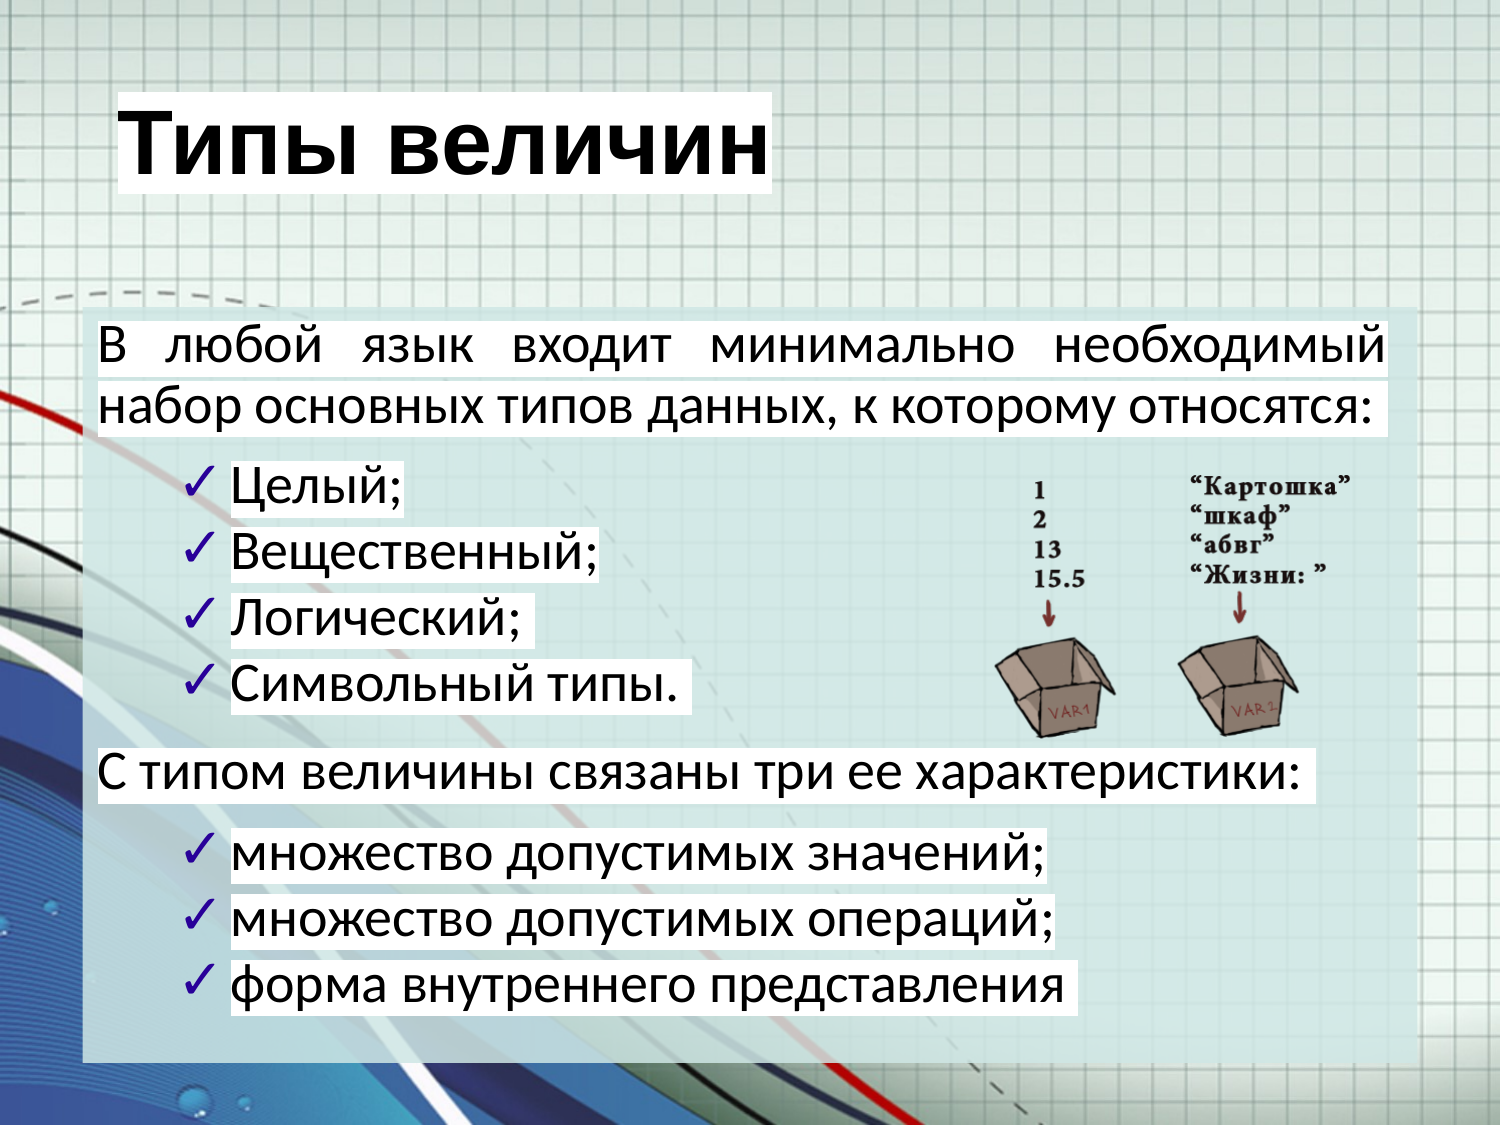

Типы величин
#
В любой язык входит минимально необходимый набор основных типов данных, к которому относятся:
Целый;
Вещественный;
Логический;
Символьный типы.
С типом величины связаны три ее характеристики:
множество допустимых значений;
множество допустимых операций;
форма внутреннего представления